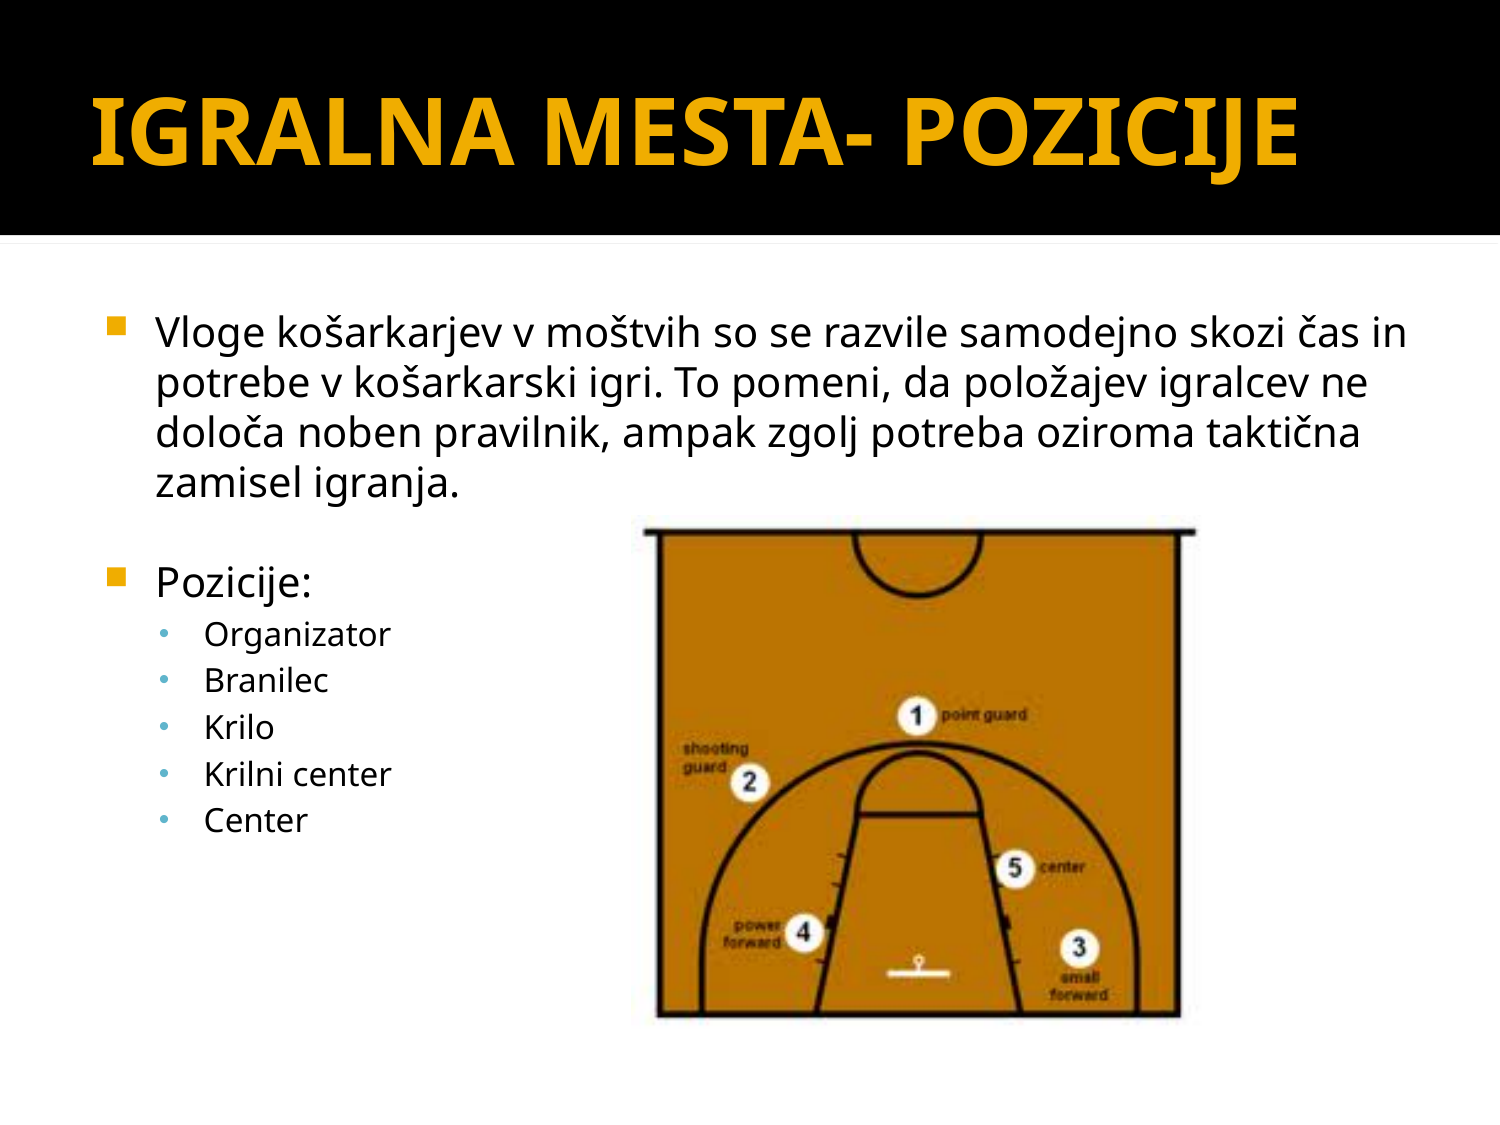

# IGRALNA MESTA- POZICIJE
Vloge košarkarjev v moštvih so se razvile samodejno skozi čas in potrebe v košarkarski igri. To pomeni, da položajev igralcev ne določa noben pravilnik, ampak zgolj potreba oziroma taktična zamisel igranja.
Pozicije:
Organizator
Branilec
Krilo
Krilni center
Center